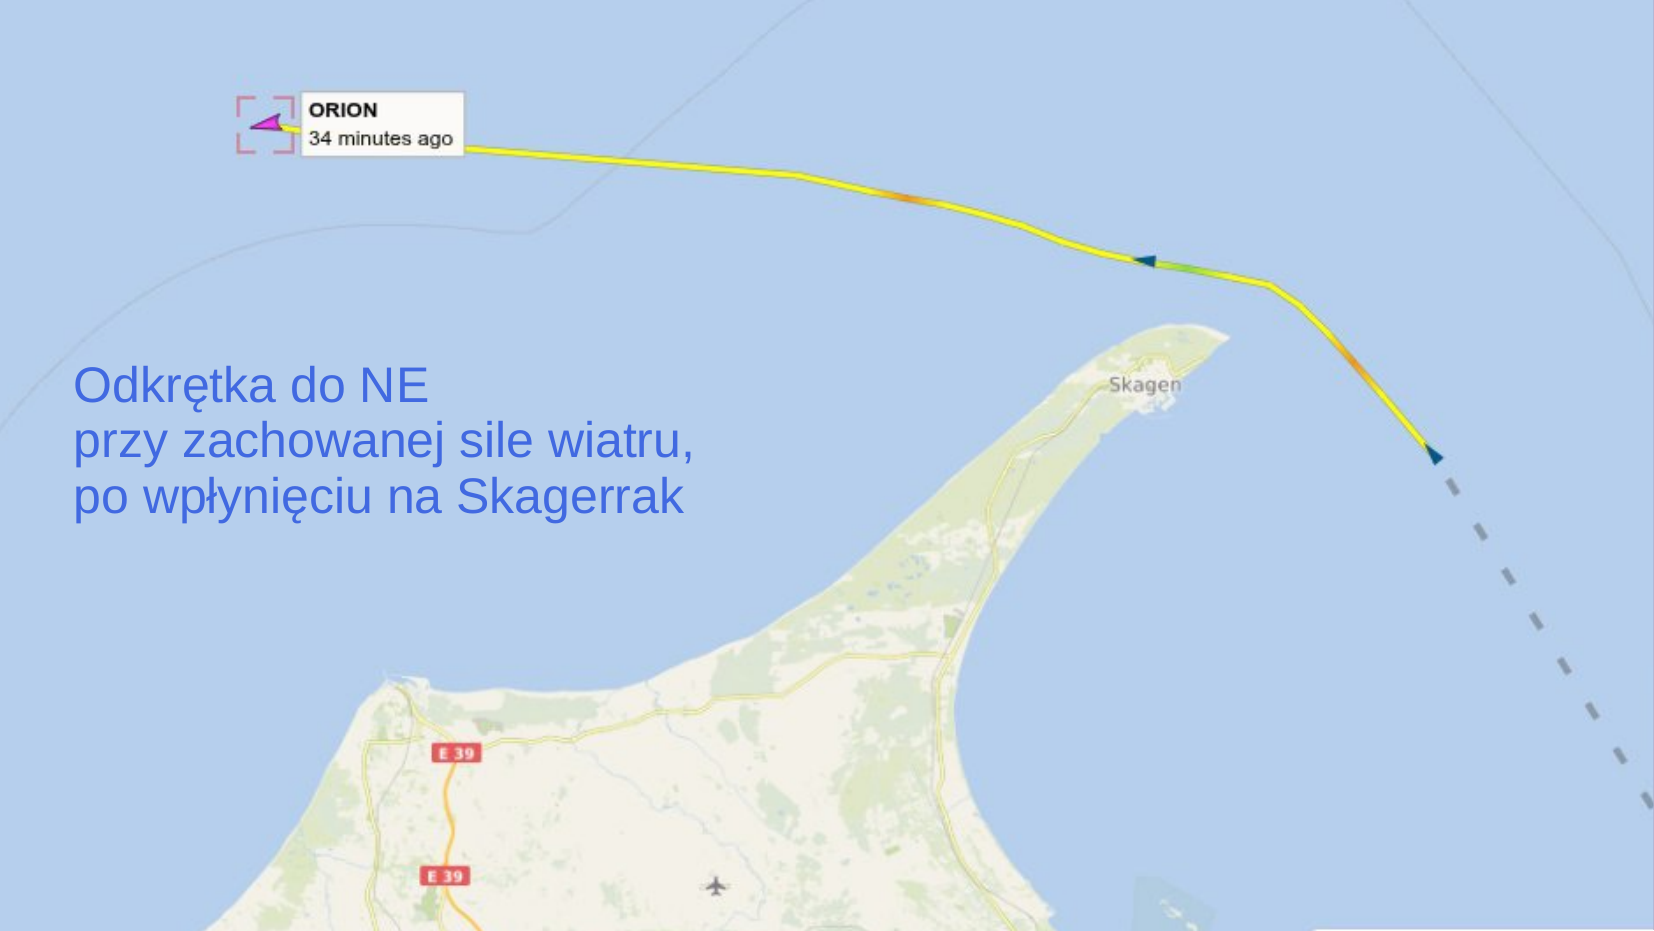

#
Odkrętka do NE
przy zachowanej sile wiatru,
po wpłynięciu na Skagerrak